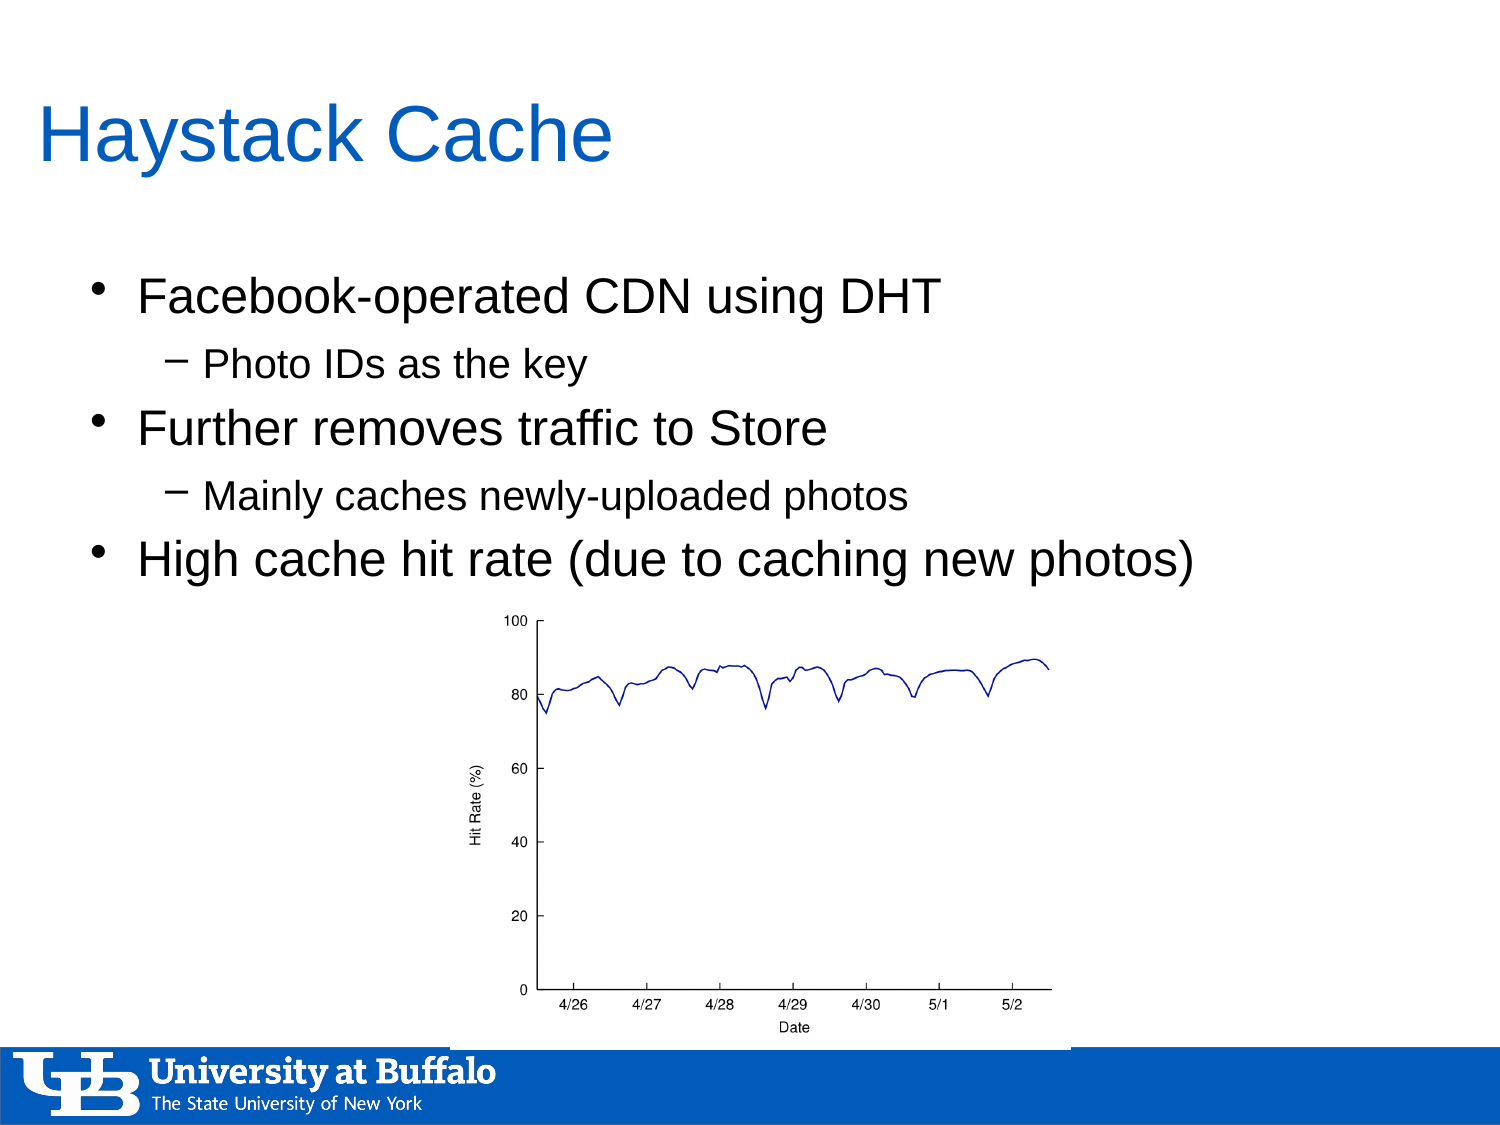

# Haystack Cache
Facebook-operated CDN using DHT
Photo IDs as the key
Further removes traffic to Store
Mainly caches newly-uploaded photos
High cache hit rate (due to caching new photos)